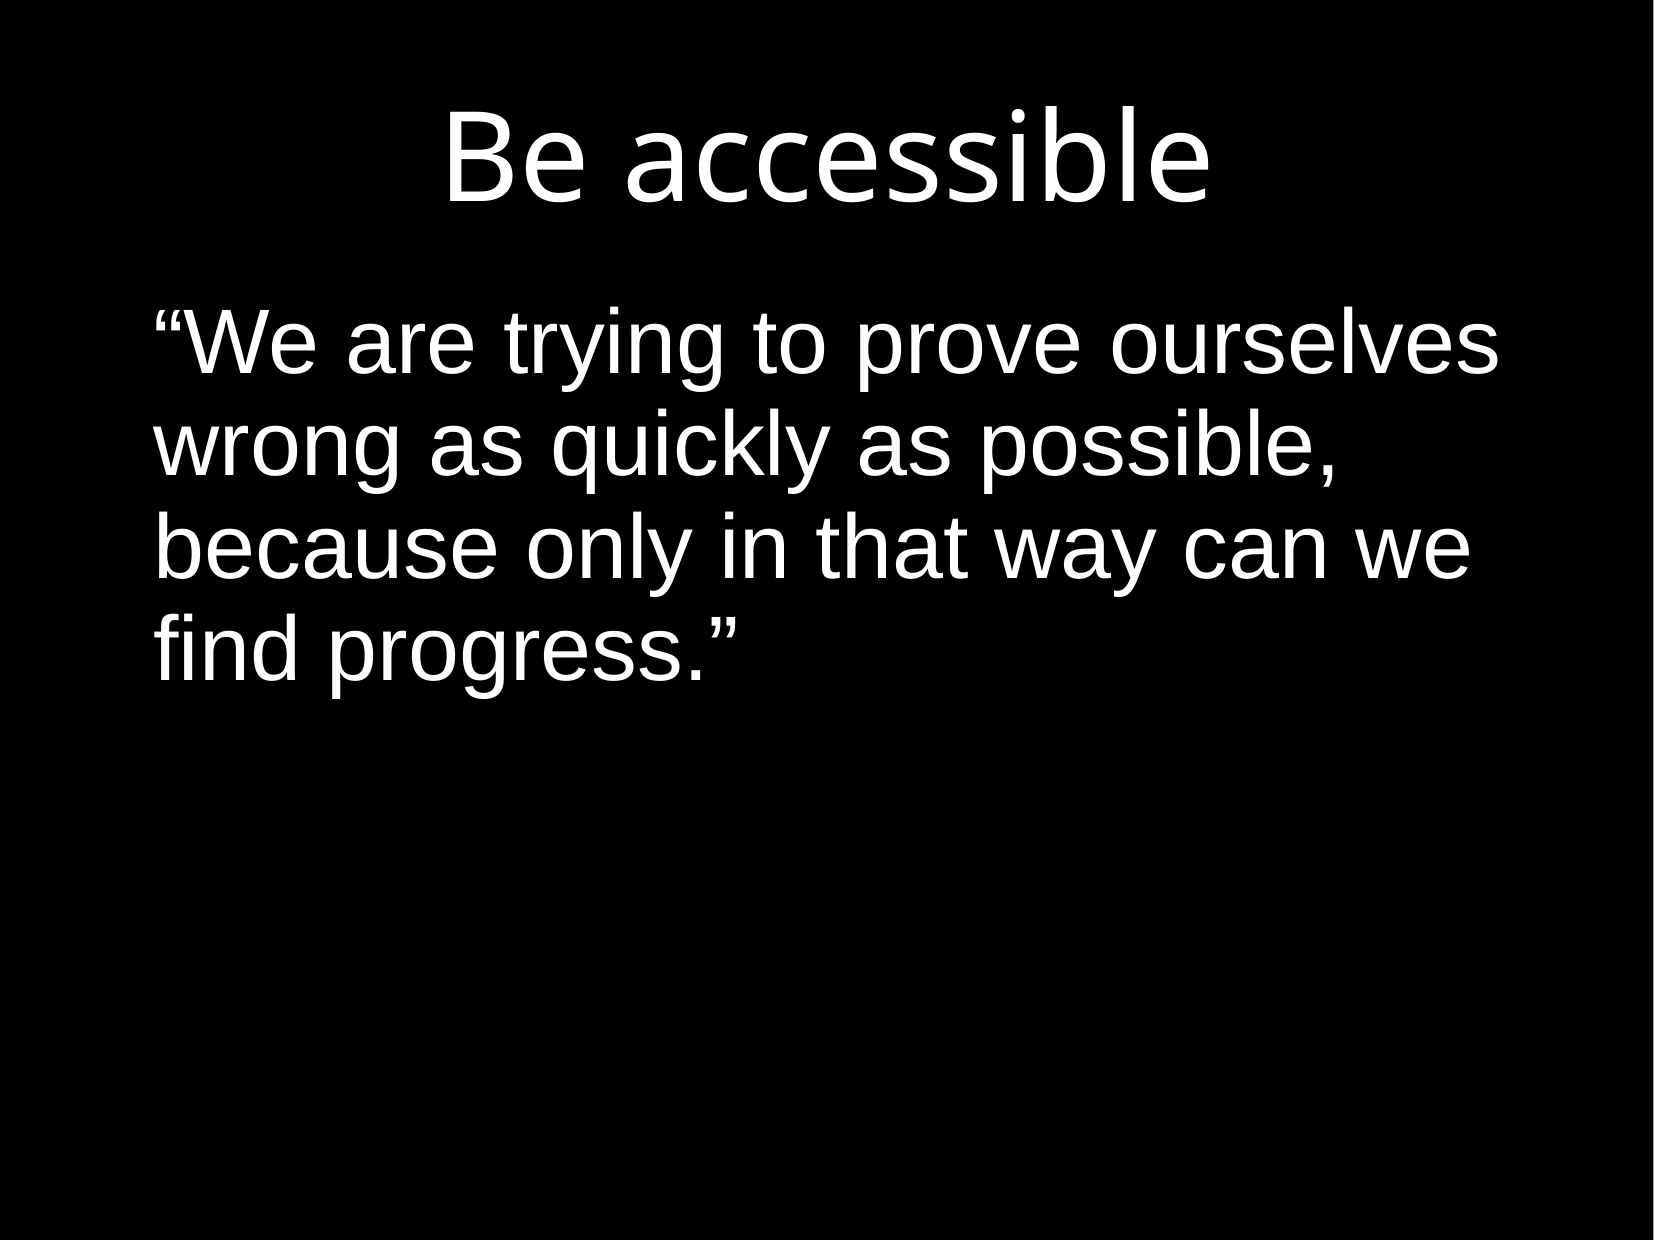

# Be accessible
“We are trying to prove ourselves wrong as quickly as possible, because only in that way can we find progress.”